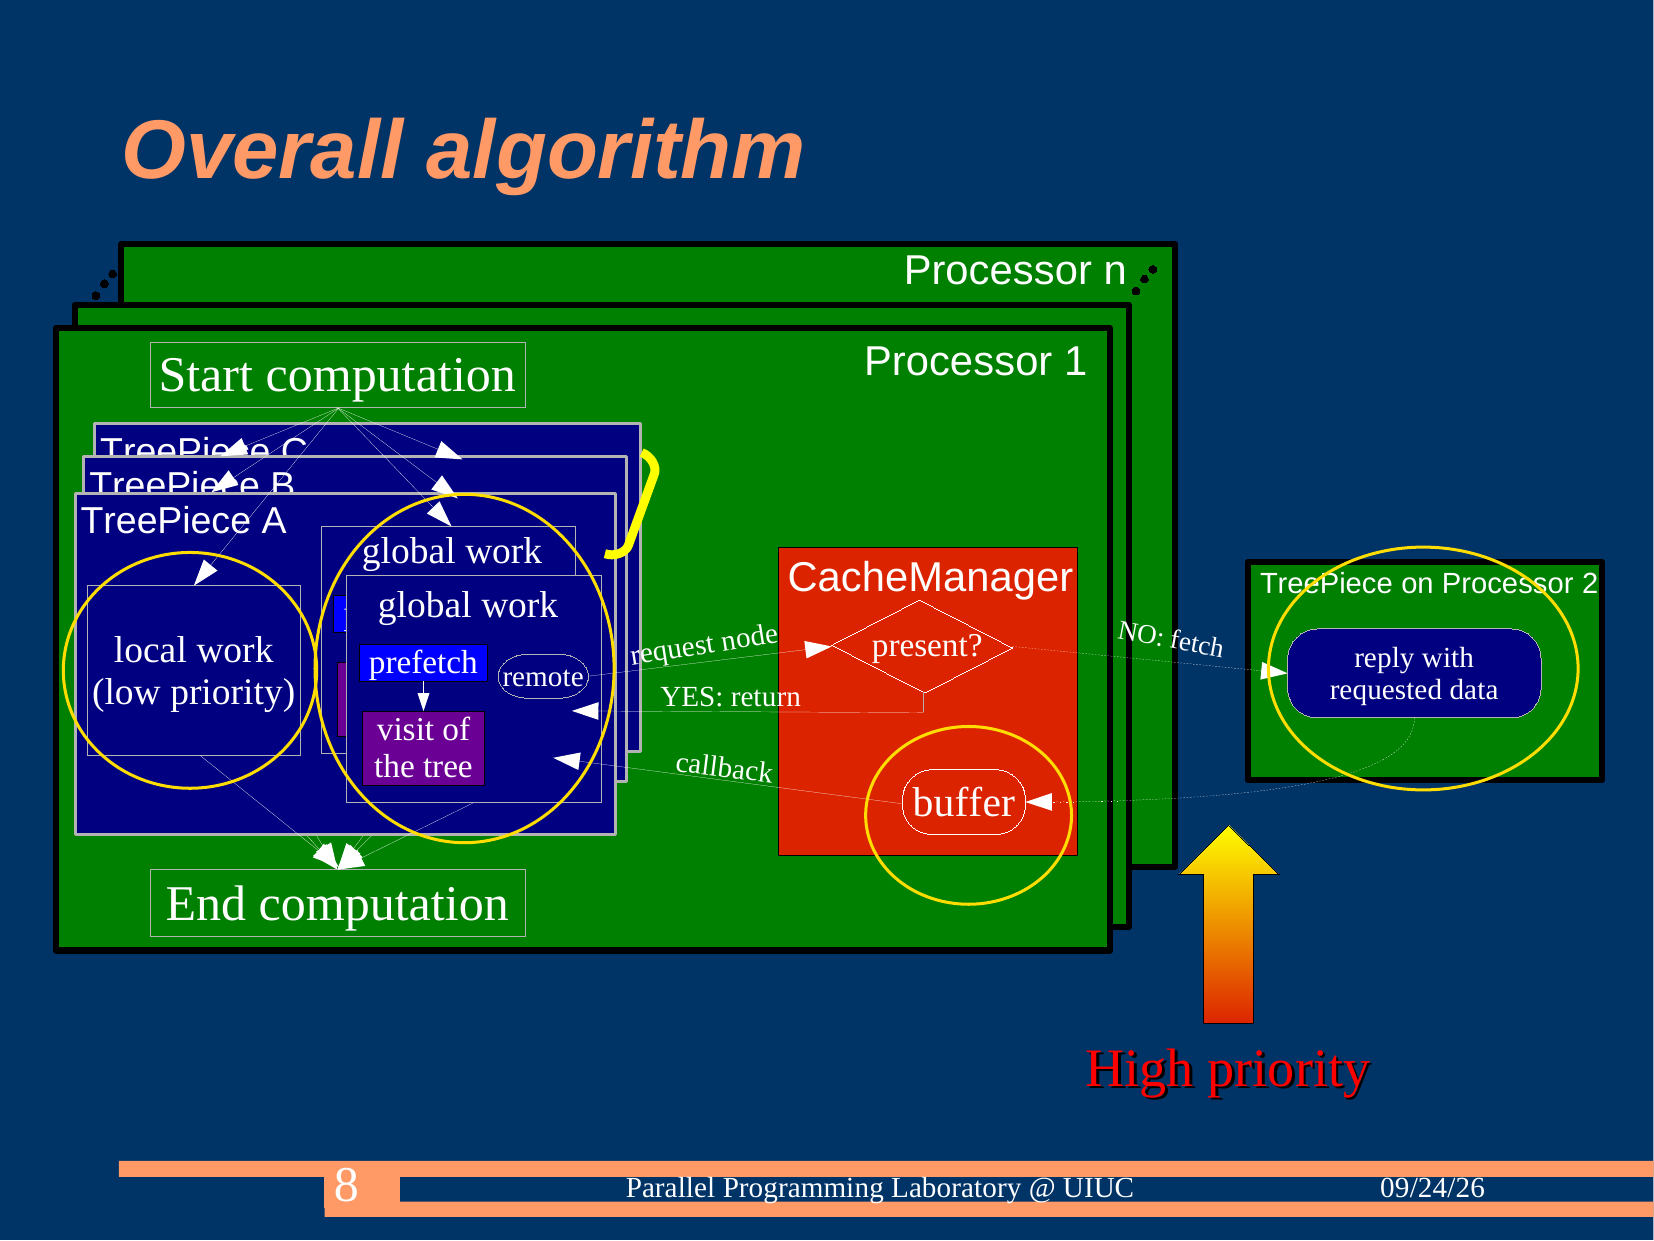

# Overall algorithm
Processor n
Processor 1
Start computation
End computation
global work
local work
(low priority)
TreePiece C
TreePiece B
local work
(low priority)
TreePiece A
miss
prefetch
visit of
the tree
global work
remote
work
local work
(low priority)
CacheManager
request node
present?
remote
TreePiece on Processor 2
reply with
requested data
NO: fetch
callback
buffer
remote
work
prefetch
visit of
the tree
YES: return
High priority
Parallel Programming Laboratory @ UIUC